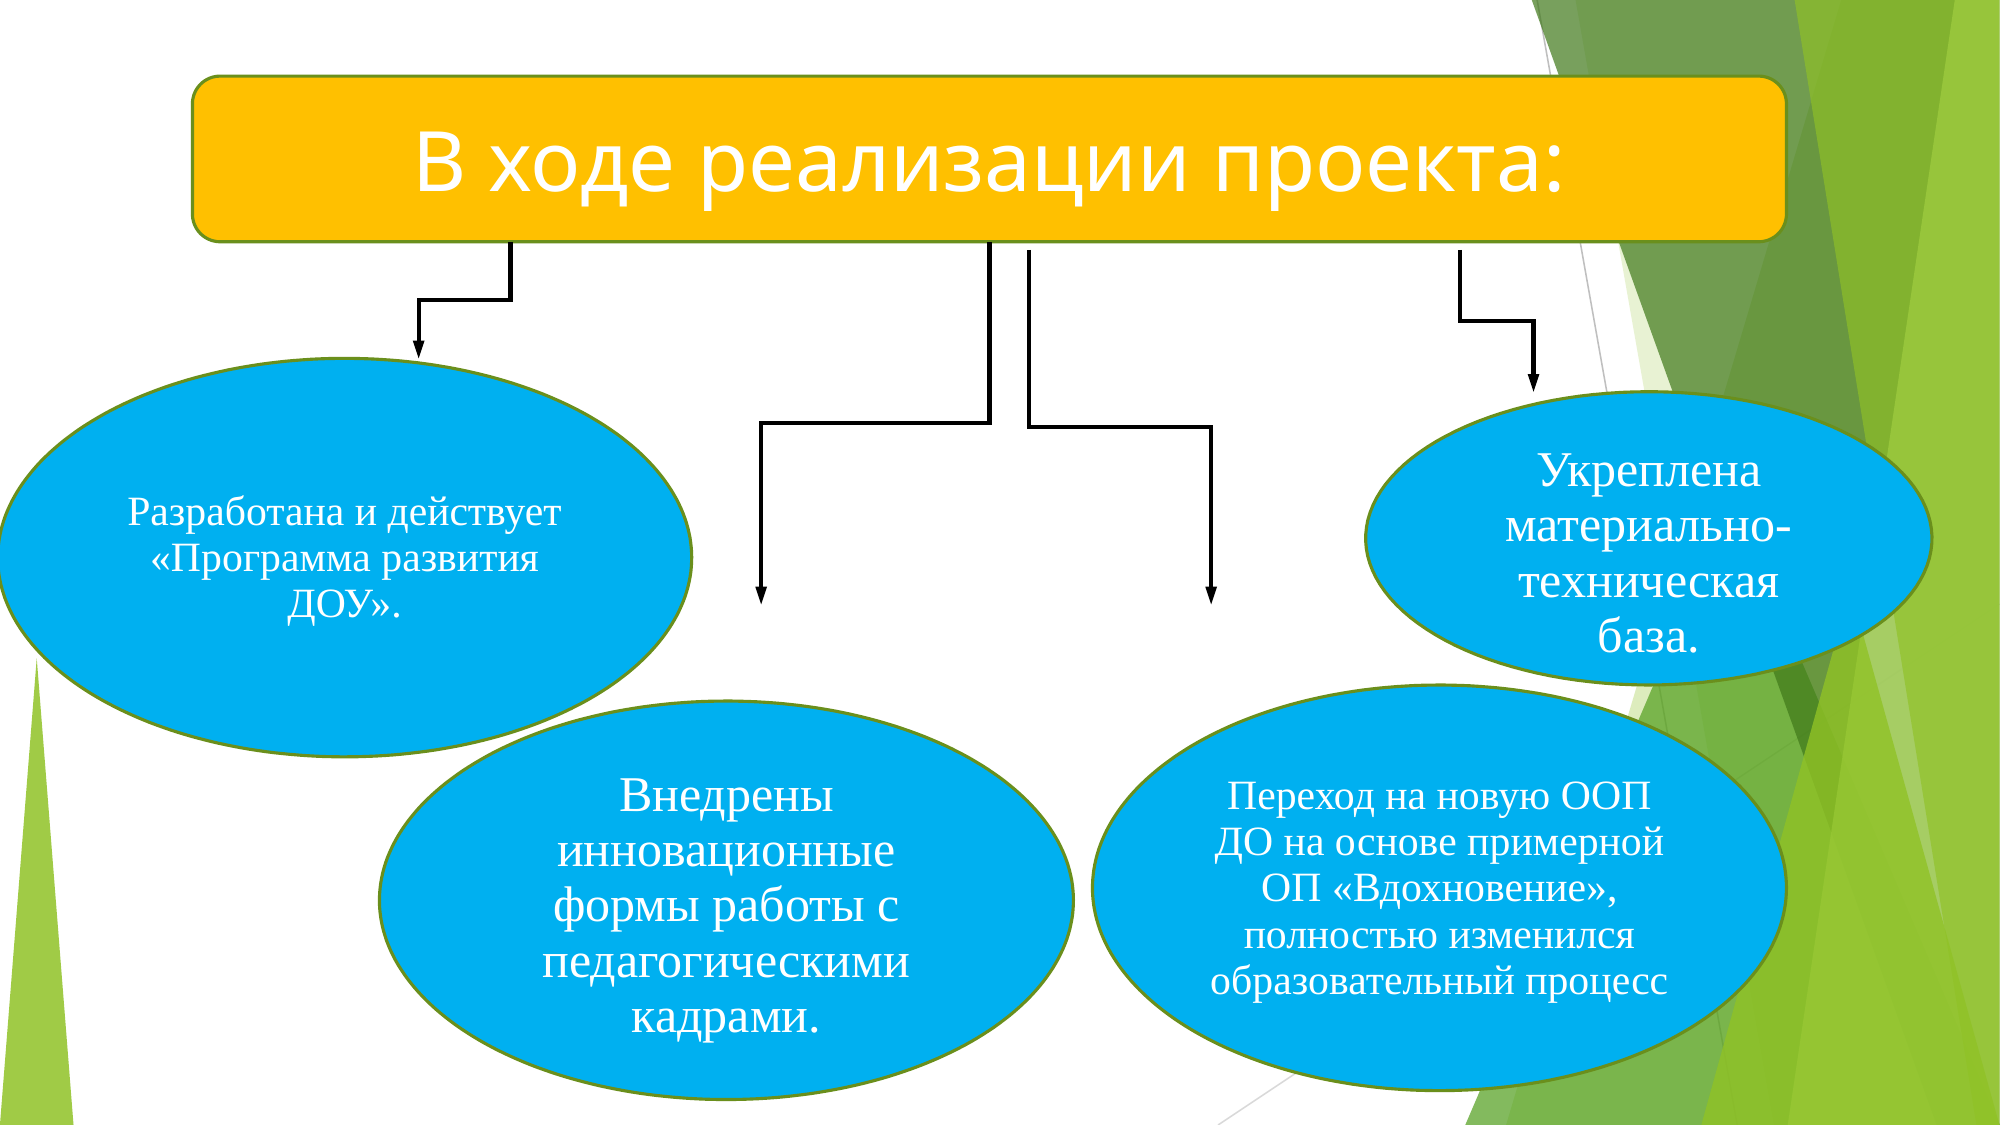

В ходе реализации проекта:
Разработана и действует «Программа развития ДОУ».
Укреплена материально-техническая база.
Переход на новую ООП ДО на основе примерной ОП «Вдохновение», полностью изменился образовательный процесс
Внедрены инновационные формы работы с педагогическими кадрами.